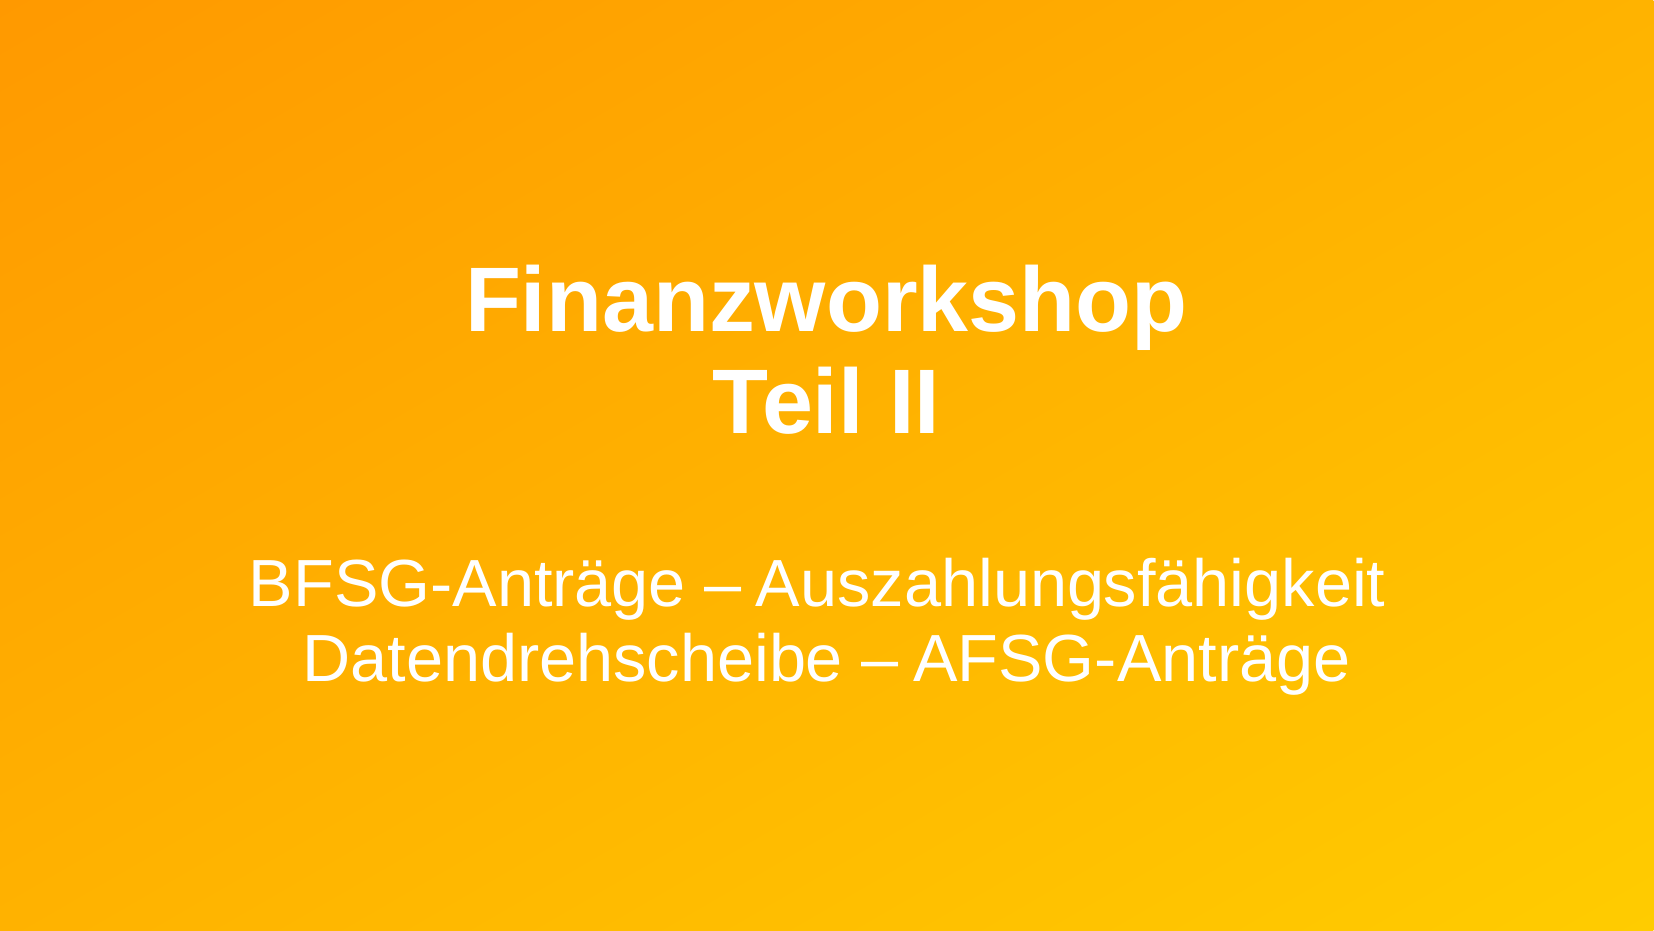

# Finanzworkshop Teil II
BFSG-Anträge – Auszahlungsfähigkeit
Datendrehscheibe – AFSG-Anträge